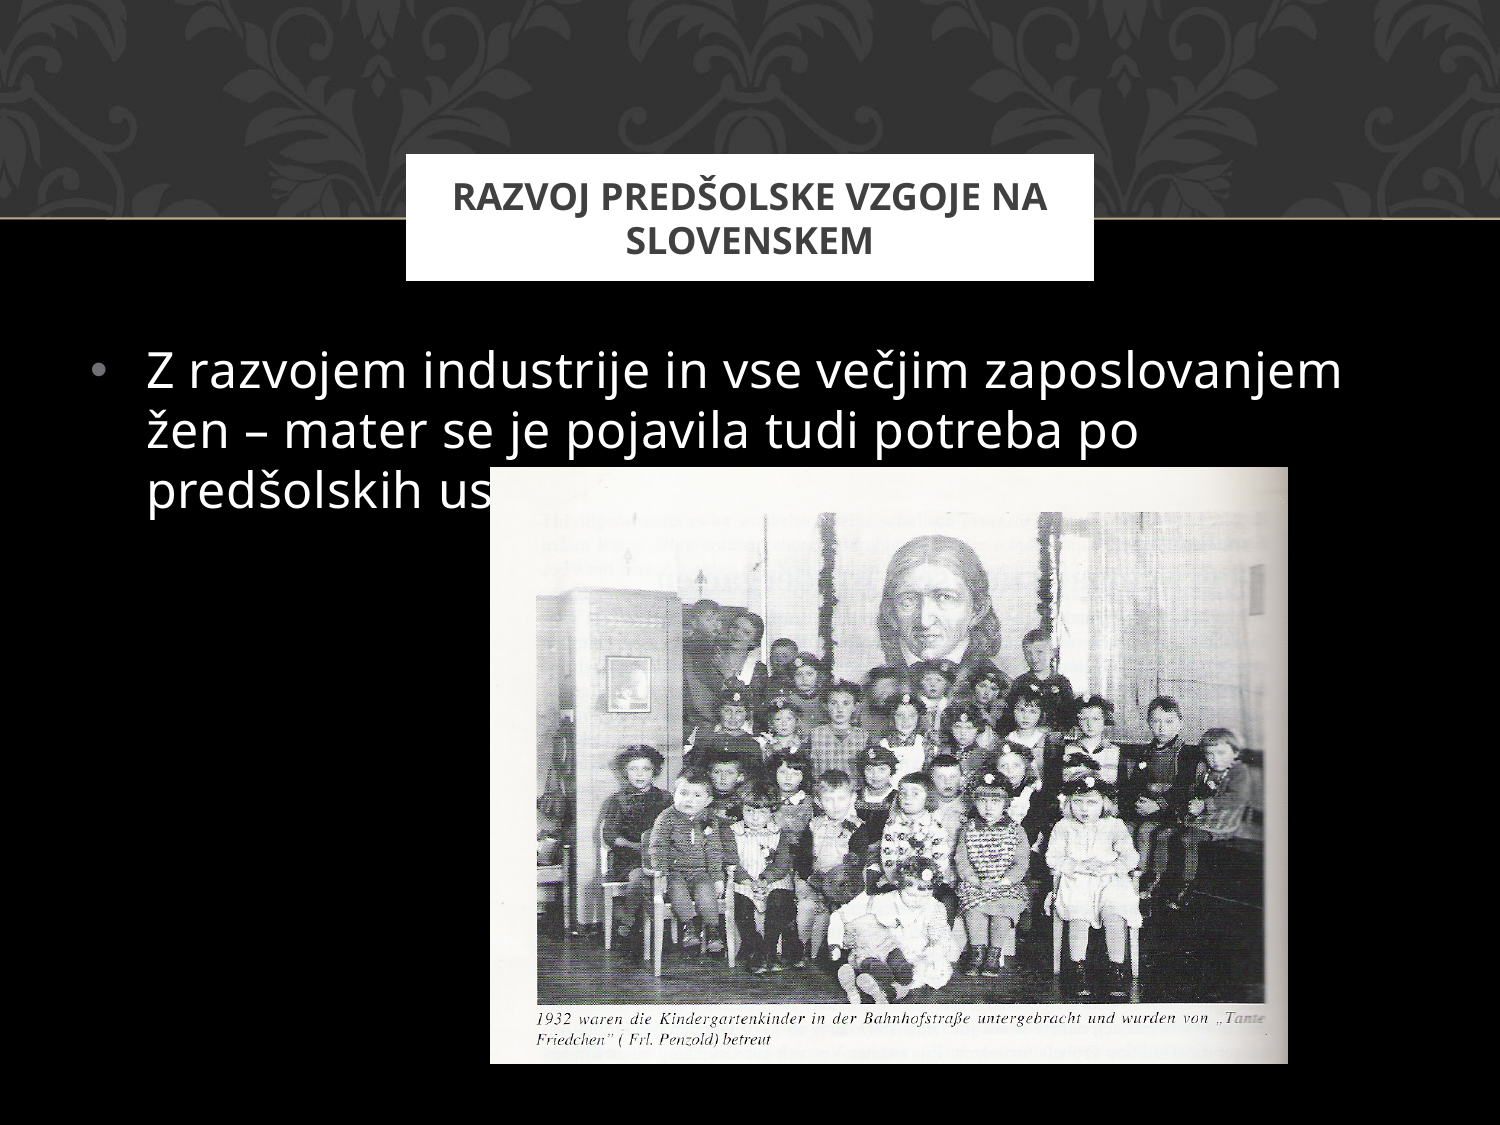

Razvoj predšolske vzgoje na Slovenskem
# Z razvojem industrije in vse večjim zaposlovanjem žen – mater se je pojavila tudi potreba po predšolskih ustanovah.